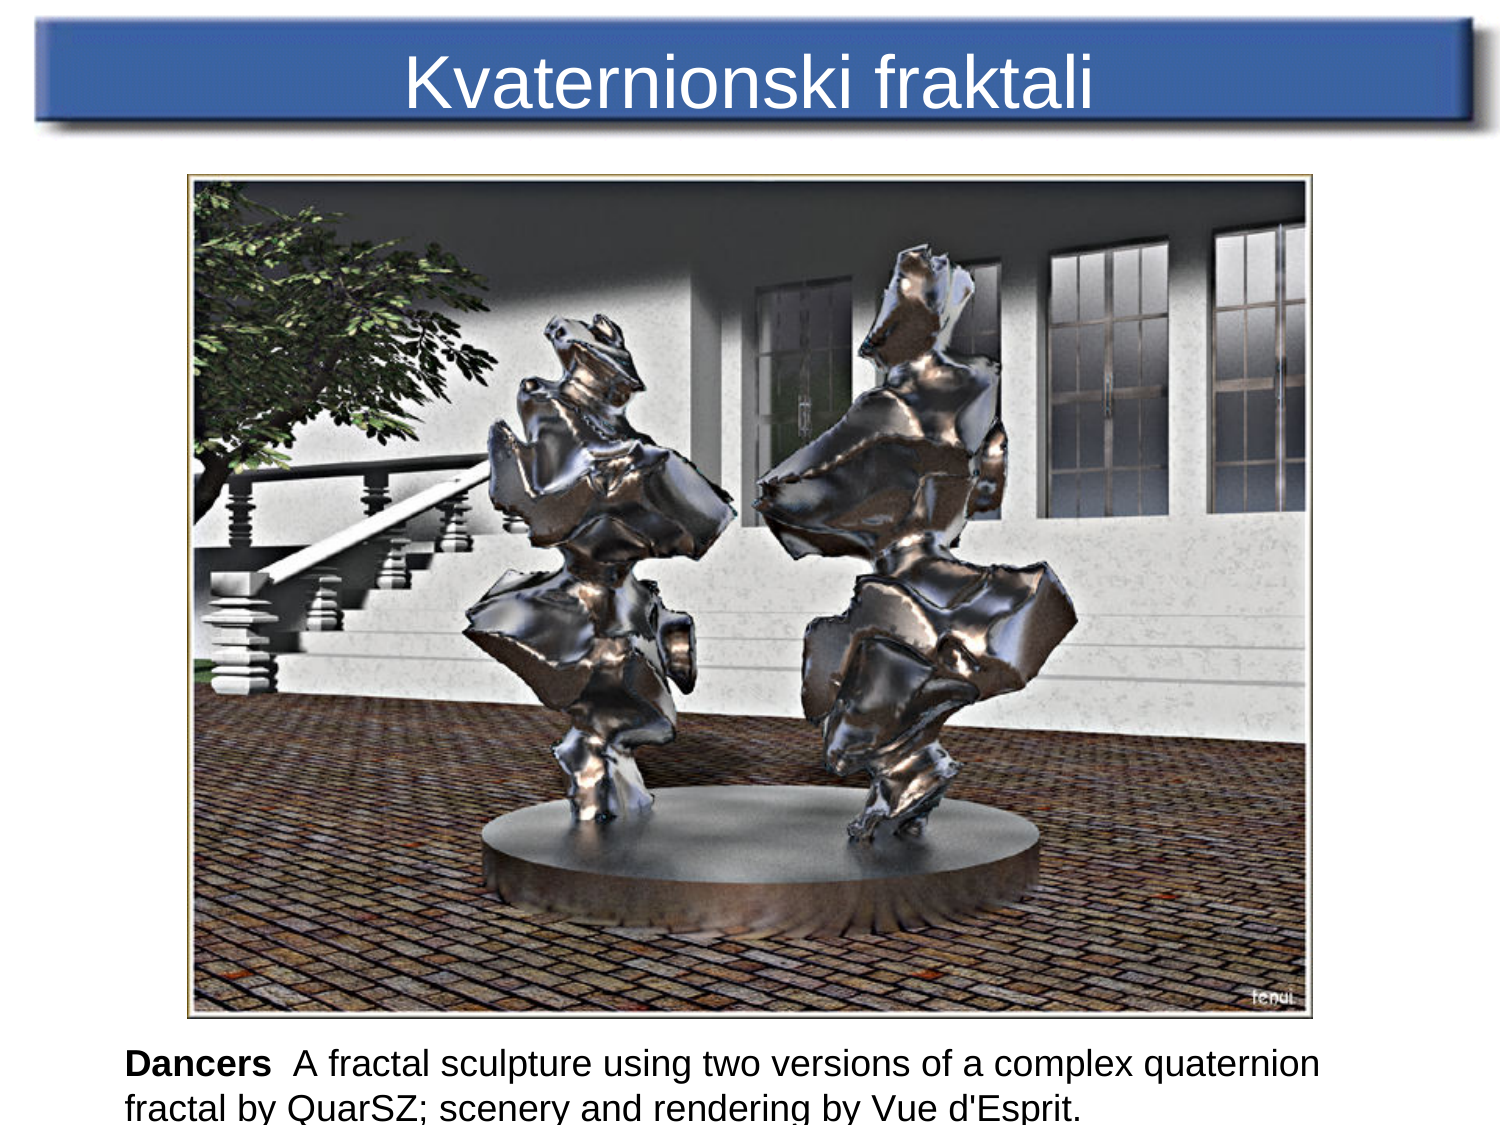

# Kvaternionski fraktali
Dancers  A fractal sculpture using two versions of a complex quaternion fractal by QuarSZ; scenery and rendering by Vue d'Esprit.